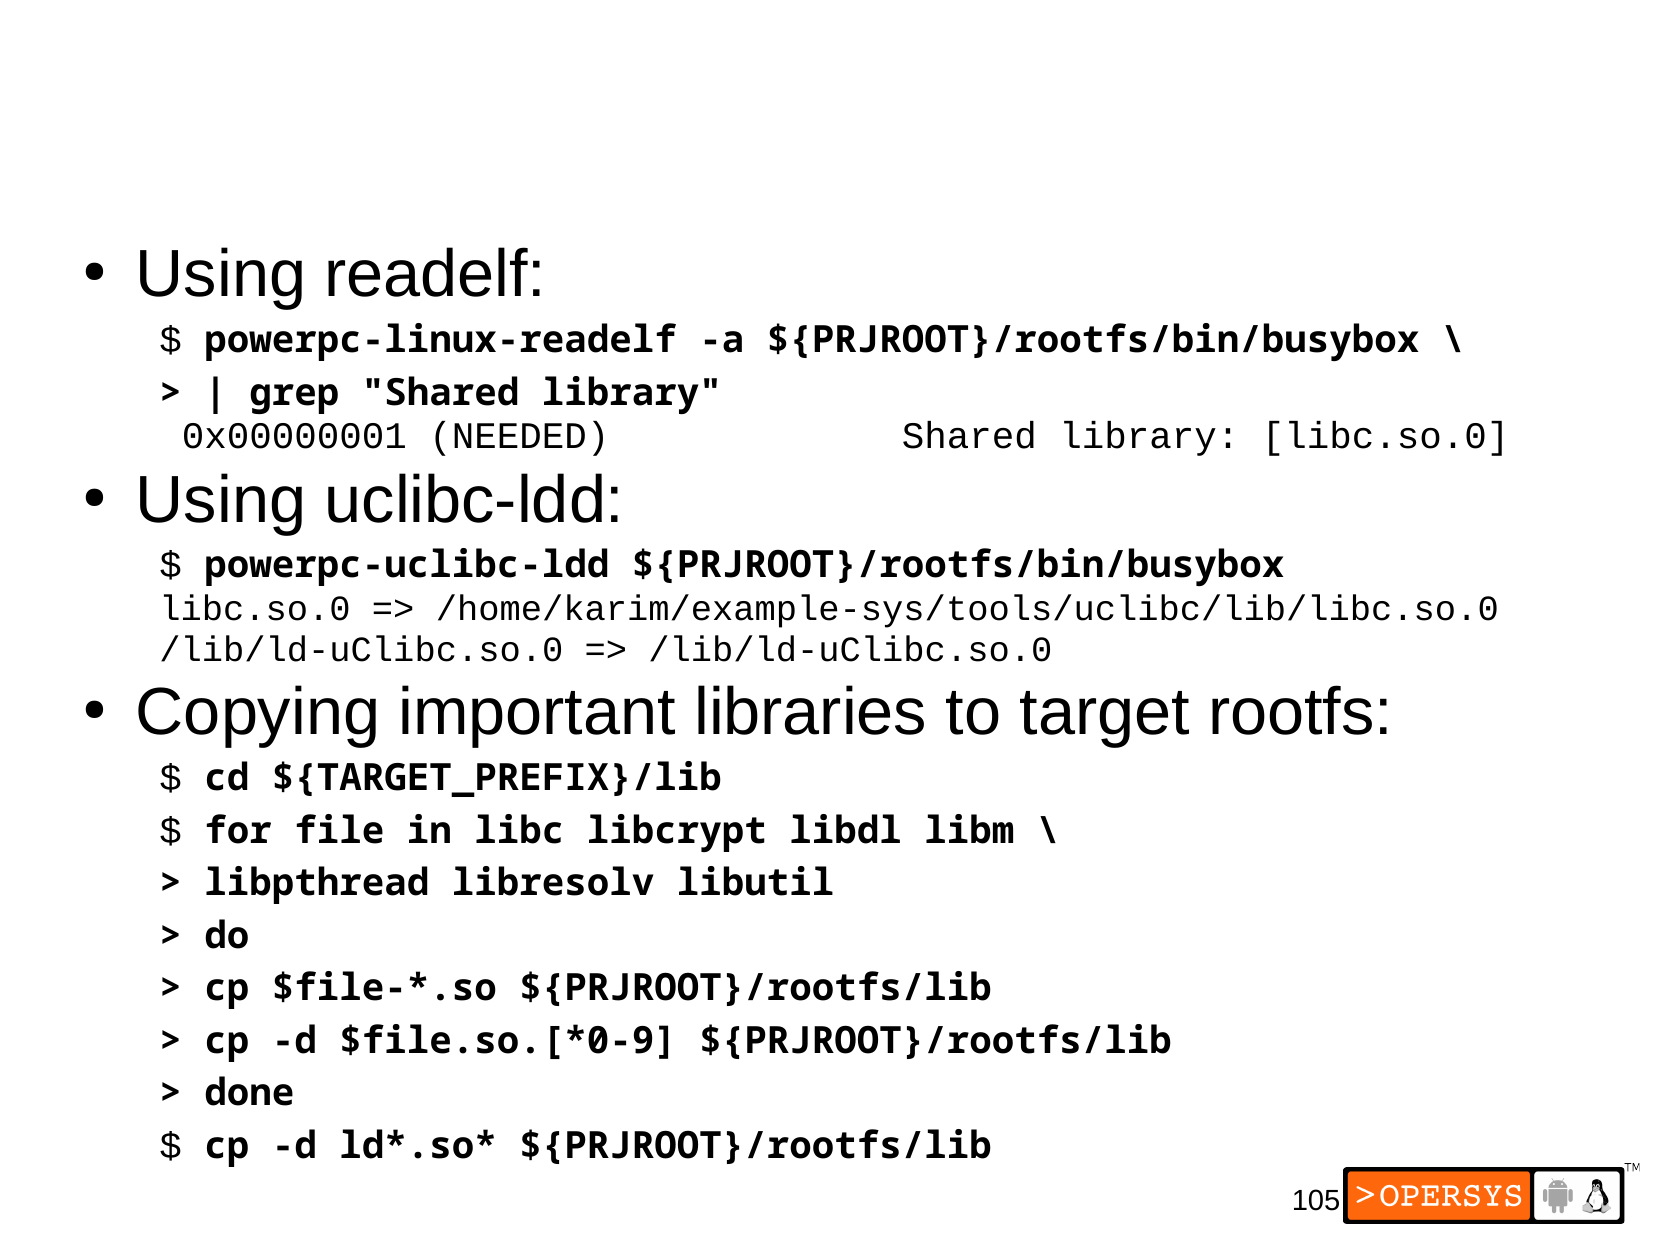

# Using readelf:
$ powerpc-linux-readelf -a ${PRJROOT}/rootfs/bin/busybox \
> | grep "Shared library"
 0x00000001 (NEEDED) Shared library: [libc.so.0]
Using uclibc-ldd:
$ powerpc-uclibc-ldd ${PRJROOT}/rootfs/bin/busybox
libc.so.0 => /home/karim/example-sys/tools/uclibc/lib/libc.so.0
/lib/ld-uClibc.so.0 => /lib/ld-uClibc.so.0
Copying important libraries to target rootfs:
$ cd ${TARGET_PREFIX}/lib
$ for file in libc libcrypt libdl libm \
> libpthread libresolv libutil
> do
> cp $file-*.so ${PRJROOT}/rootfs/lib
> cp -d $file.so.[*0-9] ${PRJROOT}/rootfs/lib
> done
$ cp -d ld*.so* ${PRJROOT}/rootfs/lib